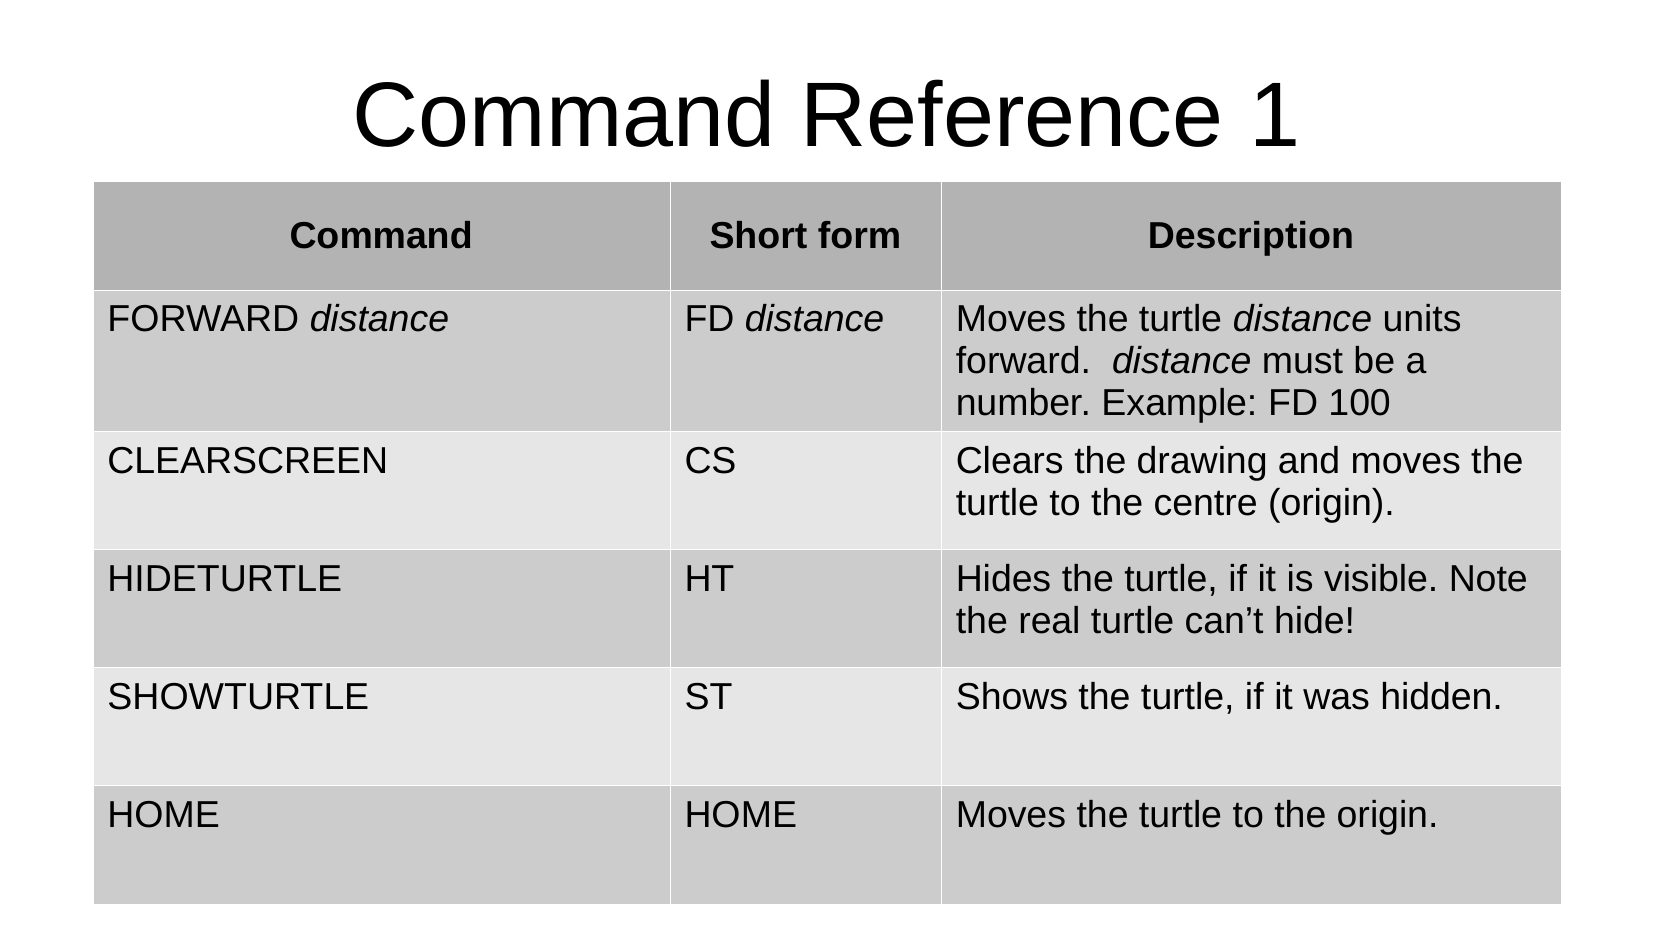

# Command Reference 1
| Command | Short form | Description |
| --- | --- | --- |
| FORWARD distance | FD distance | Moves the turtle distance units forward. distance must be a number. Example: FD 100 |
| CLEARSCREEN | CS | Clears the drawing and moves the turtle to the centre (origin). |
| HIDETURTLE | HT | Hides the turtle, if it is visible. Note the real turtle can’t hide! |
| SHOWTURTLE | ST | Shows the turtle, if it was hidden. |
| HOME | HOME | Moves the turtle to the origin. |